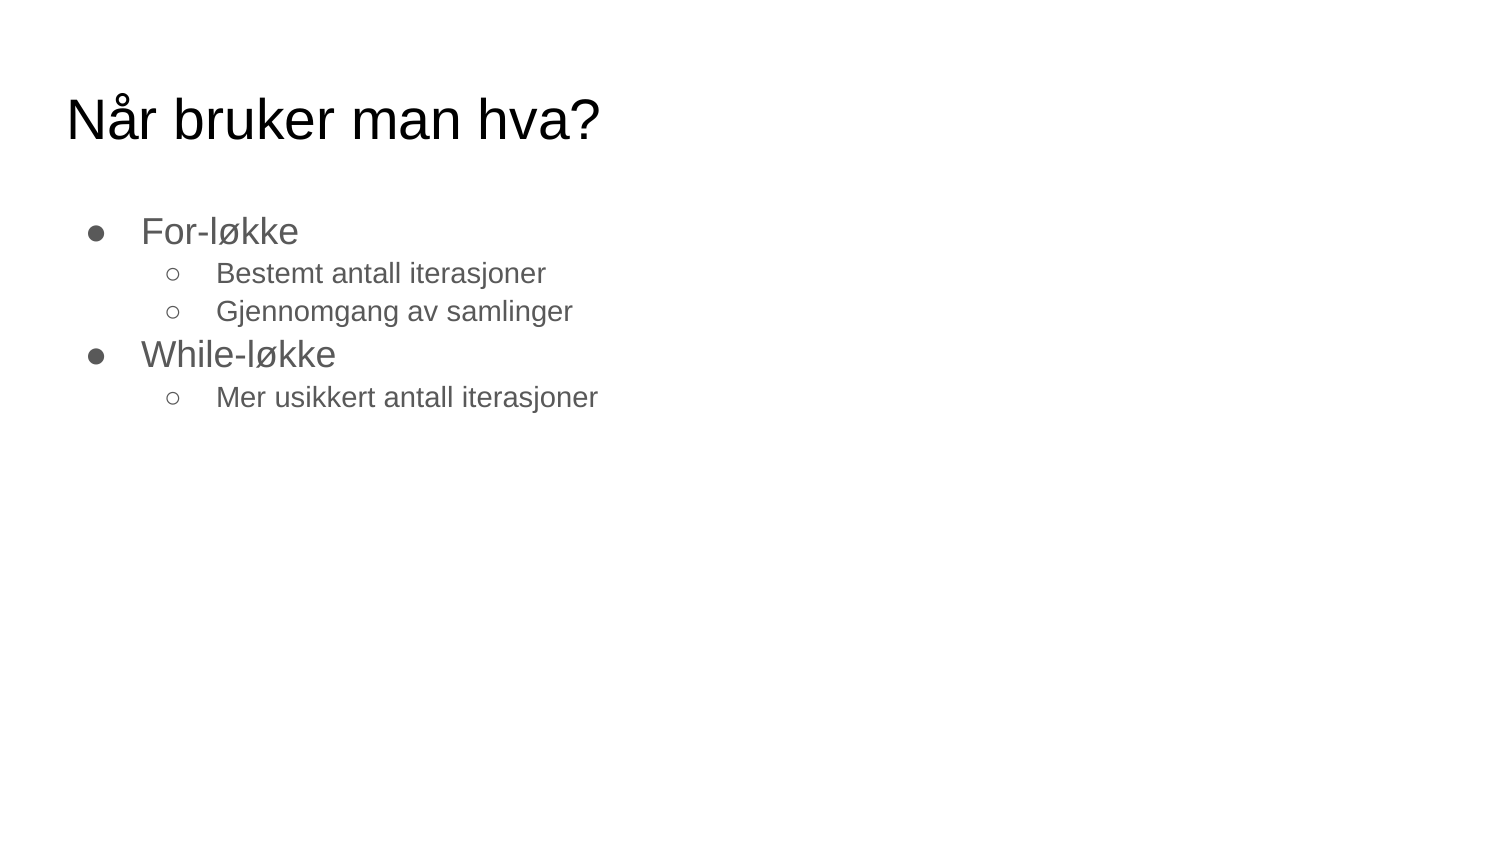

# Når bruker man hva?
For-løkke
Bestemt antall iterasjoner
Gjennomgang av samlinger
While-løkke
Mer usikkert antall iterasjoner